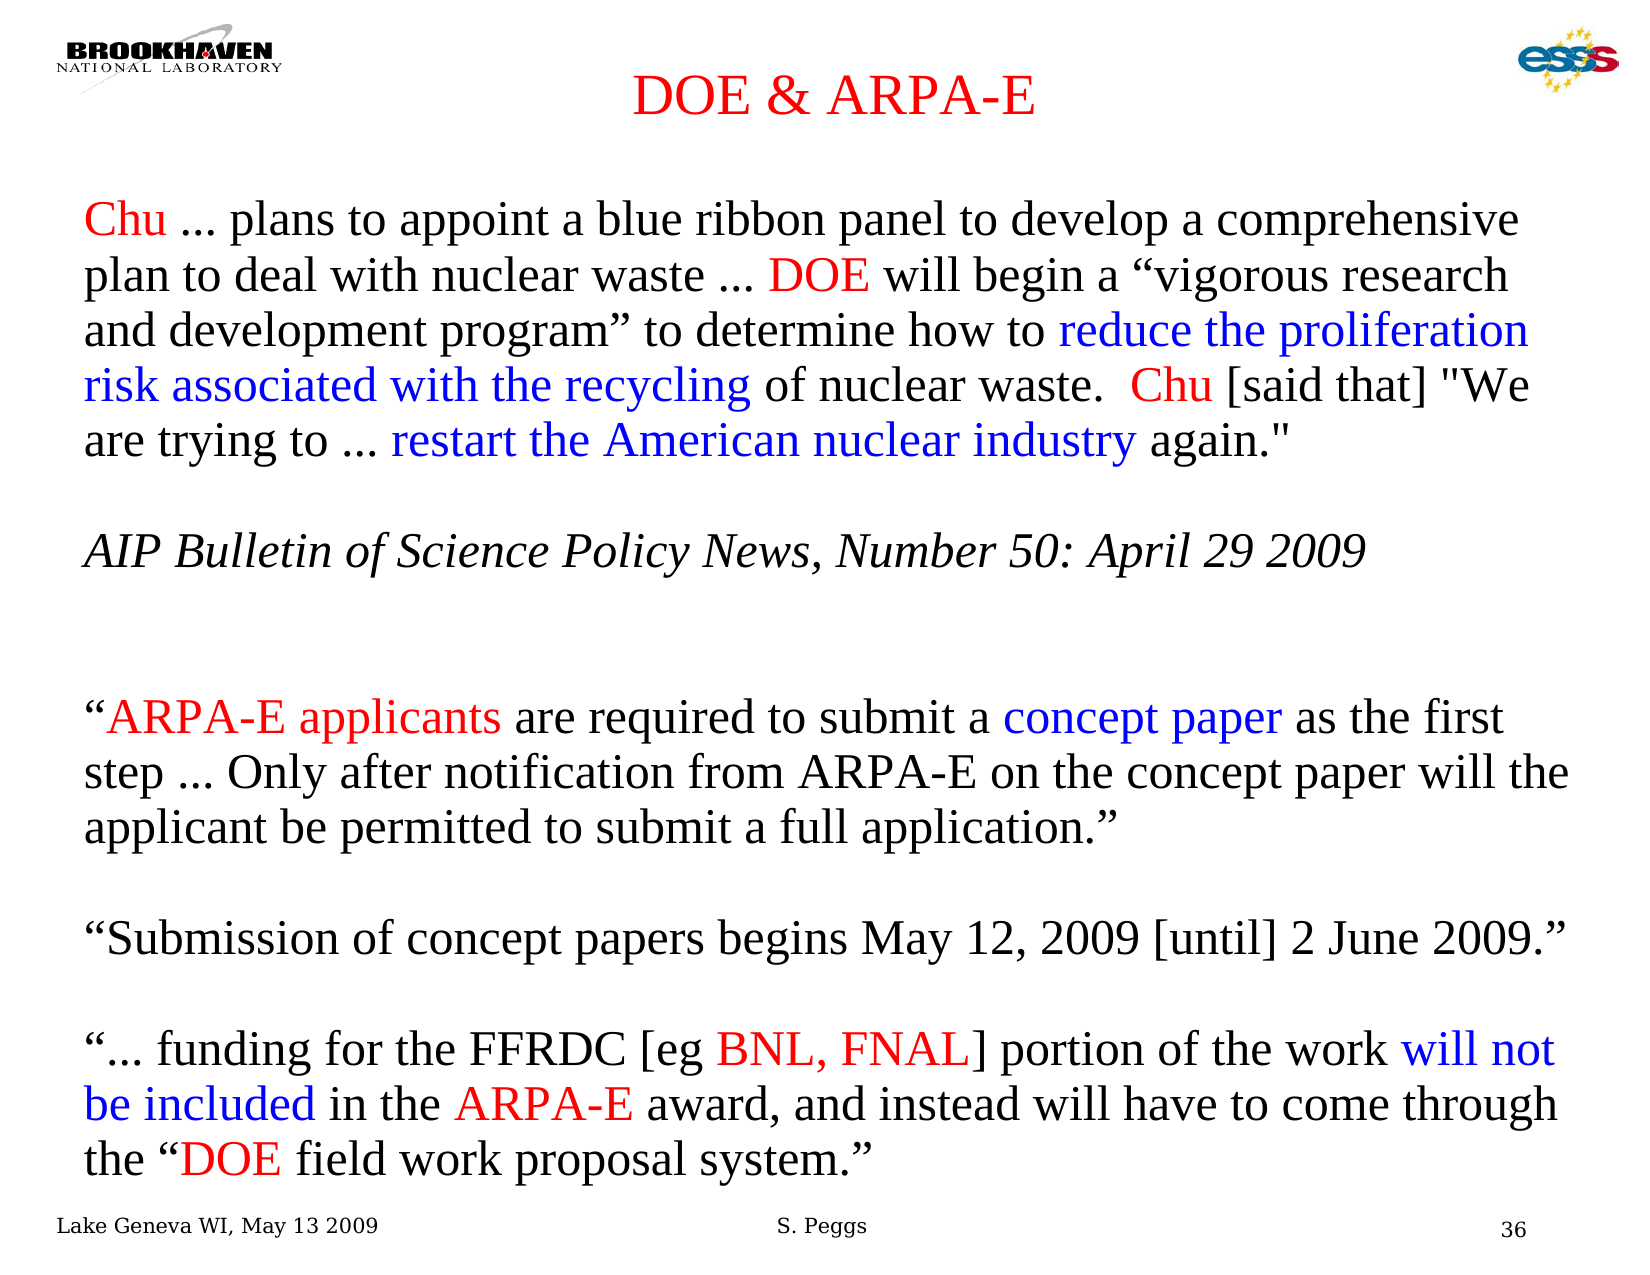

DOE & ARPA-E
Chu ... plans to appoint a blue ribbon panel to develop a comprehensive plan to deal with nuclear waste ... DOE will begin a “vigorous research and development program” to determine how to reduce the proliferation risk associated with the recycling of nuclear waste. Chu [said that] "We are trying to ... restart the American nuclear industry again."
AIP Bulletin of Science Policy News, Number 50: April 29 2009
“ARPA-E applicants are required to submit a concept paper as the first step ... Only after notification from ARPA-E on the concept paper will the applicant be permitted to submit a full application.”
“Submission of concept papers begins May 12, 2009 [until] 2 June 2009.”
“... funding for the FFRDC [eg BNL, FNAL] portion of the work will not be included in the ARPA-E award, and instead will have to come through the “DOE field work proposal system.”